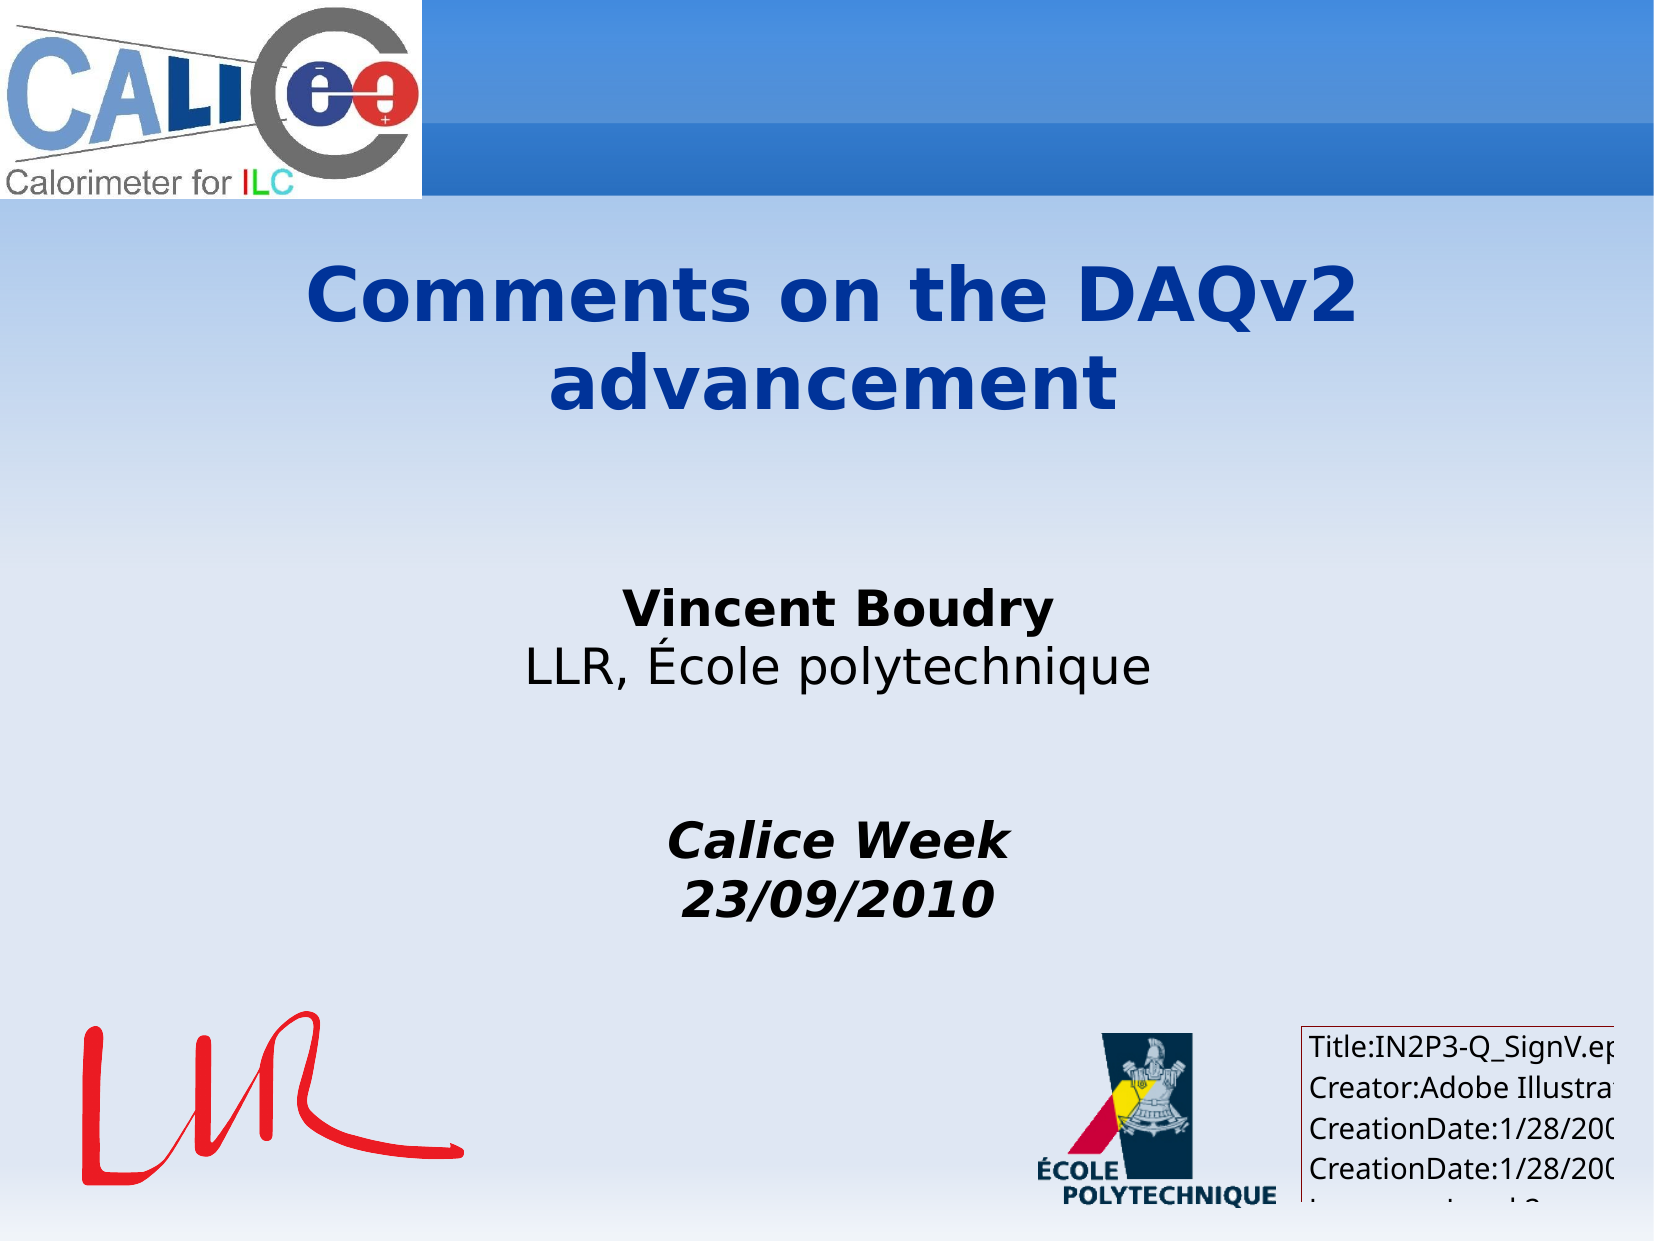

Comments on the DAQv2 advancement
# Vincent Boudry
LLR, École polytechnique
Calice Week
23/09/2010